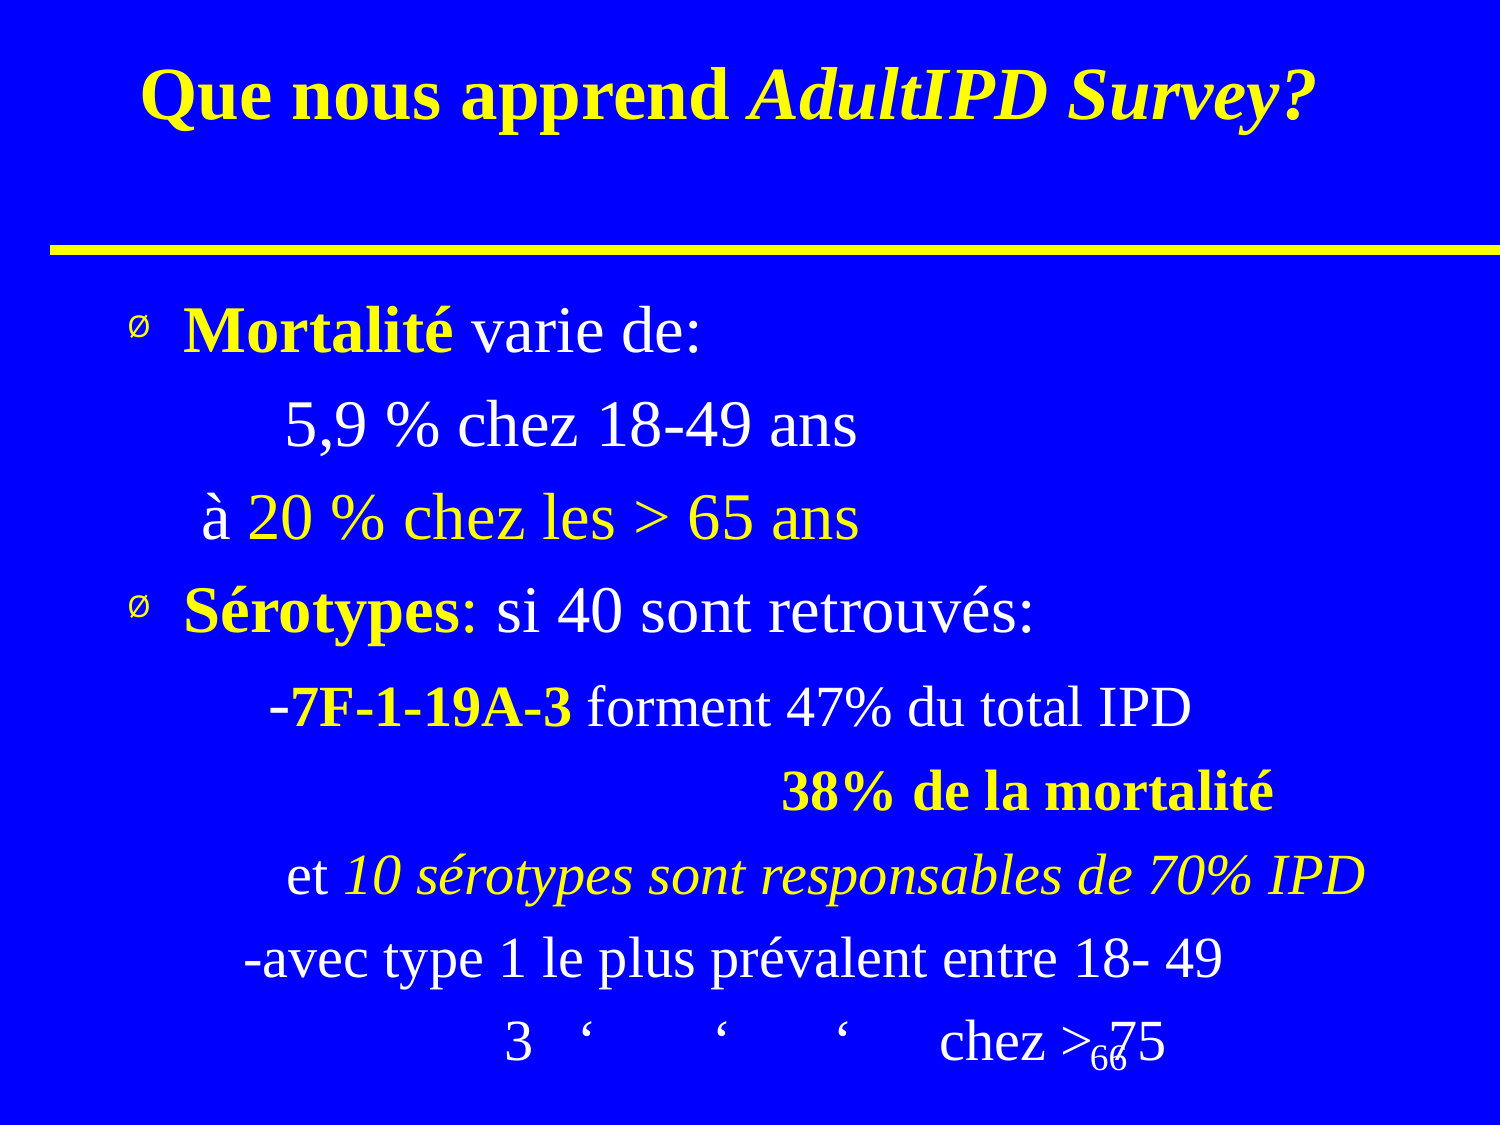

# Que nous apprend AdultIPD Survey?
Mortalité varie de:
	 5,9 % chez 18-49 ans
 	à 20 % chez les > 65 ans
Sérotypes: si 40 sont retrouvés:
	 -7F-1-19A-3 forment 47% du total IPD
	 38% de la mortalité
 et 10 sérotypes sont responsables de 70% IPD
 -avec type 1 le plus prévalent entre 18- 49
 3 ‘    ‘ ‘ chez > 75